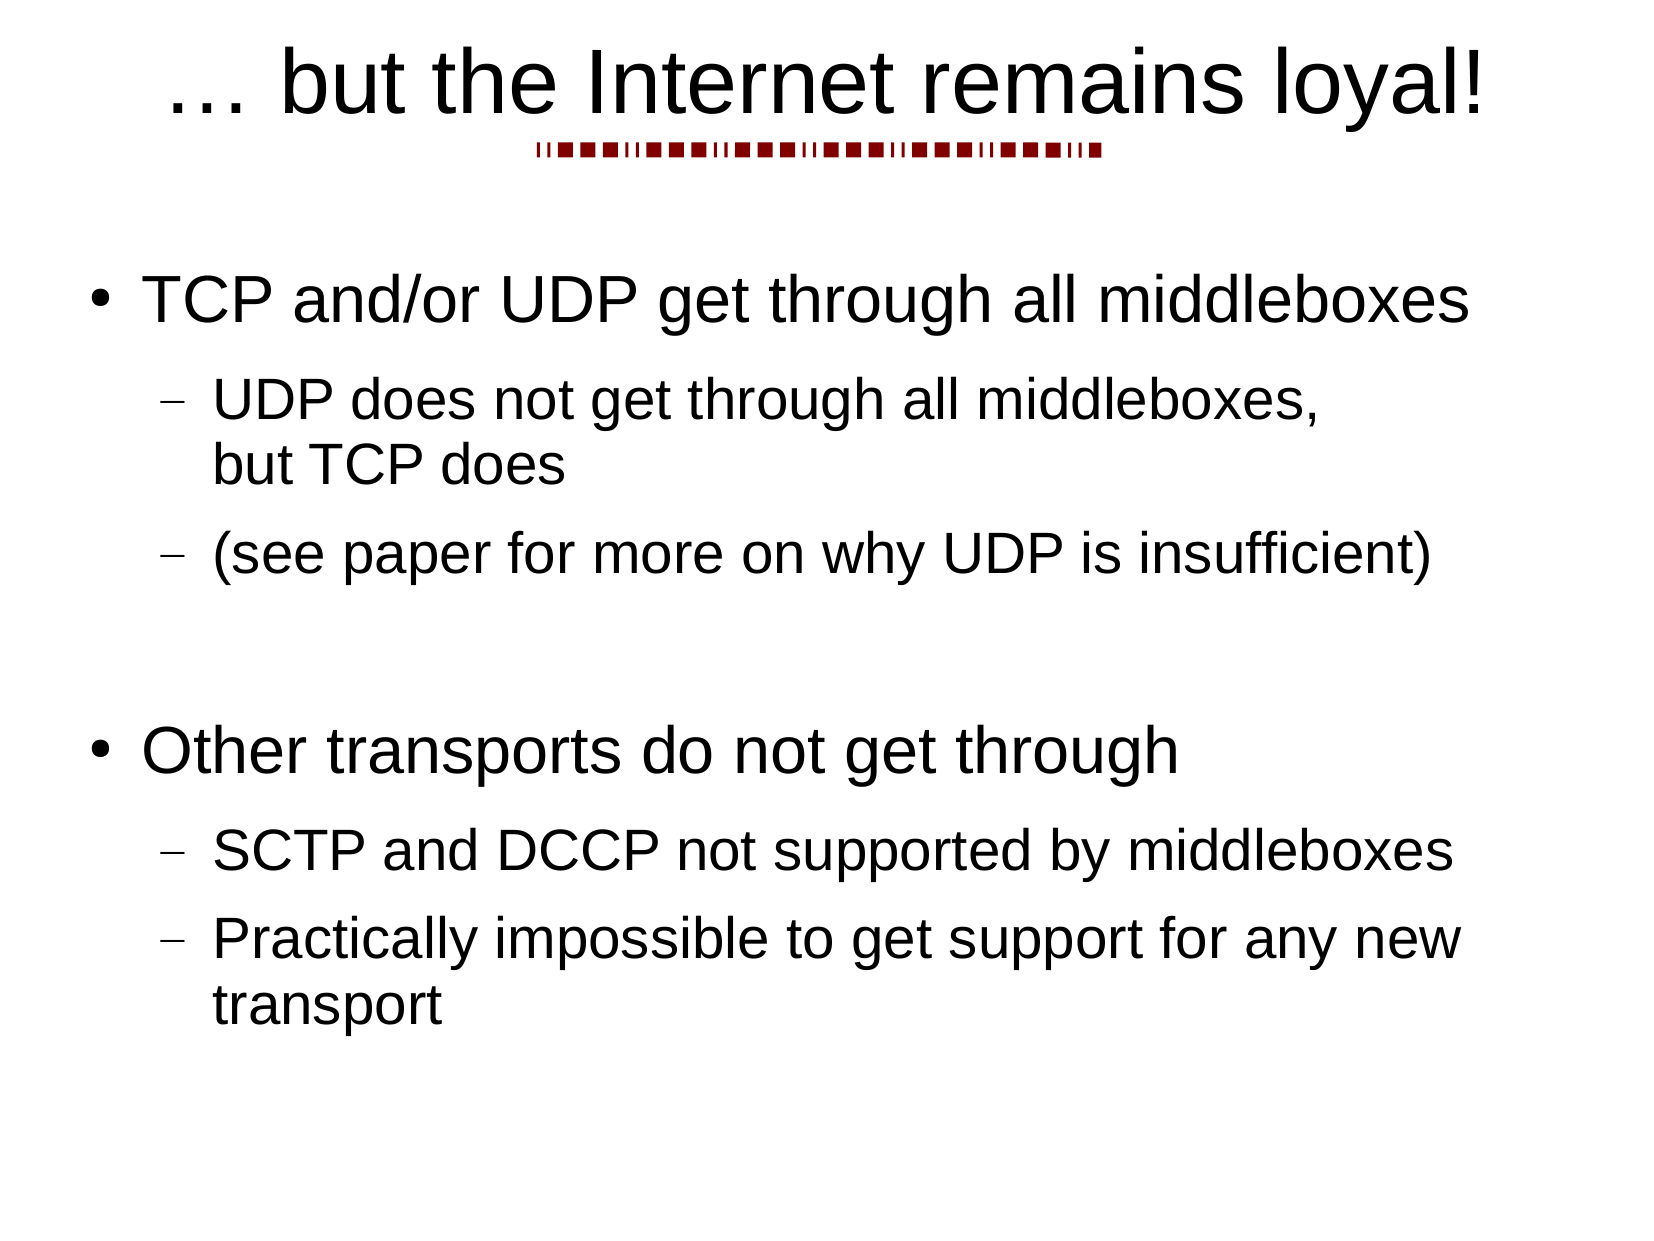

# … but the Internet remains loyal!
TCP and/or UDP get through all middleboxes
UDP does not get through all middleboxes,
but TCP does
(see paper for more on why UDP is insufficient)
Other transports do not get through
SCTP and DCCP not supported by middleboxes
Practically impossible to get support for any new transport